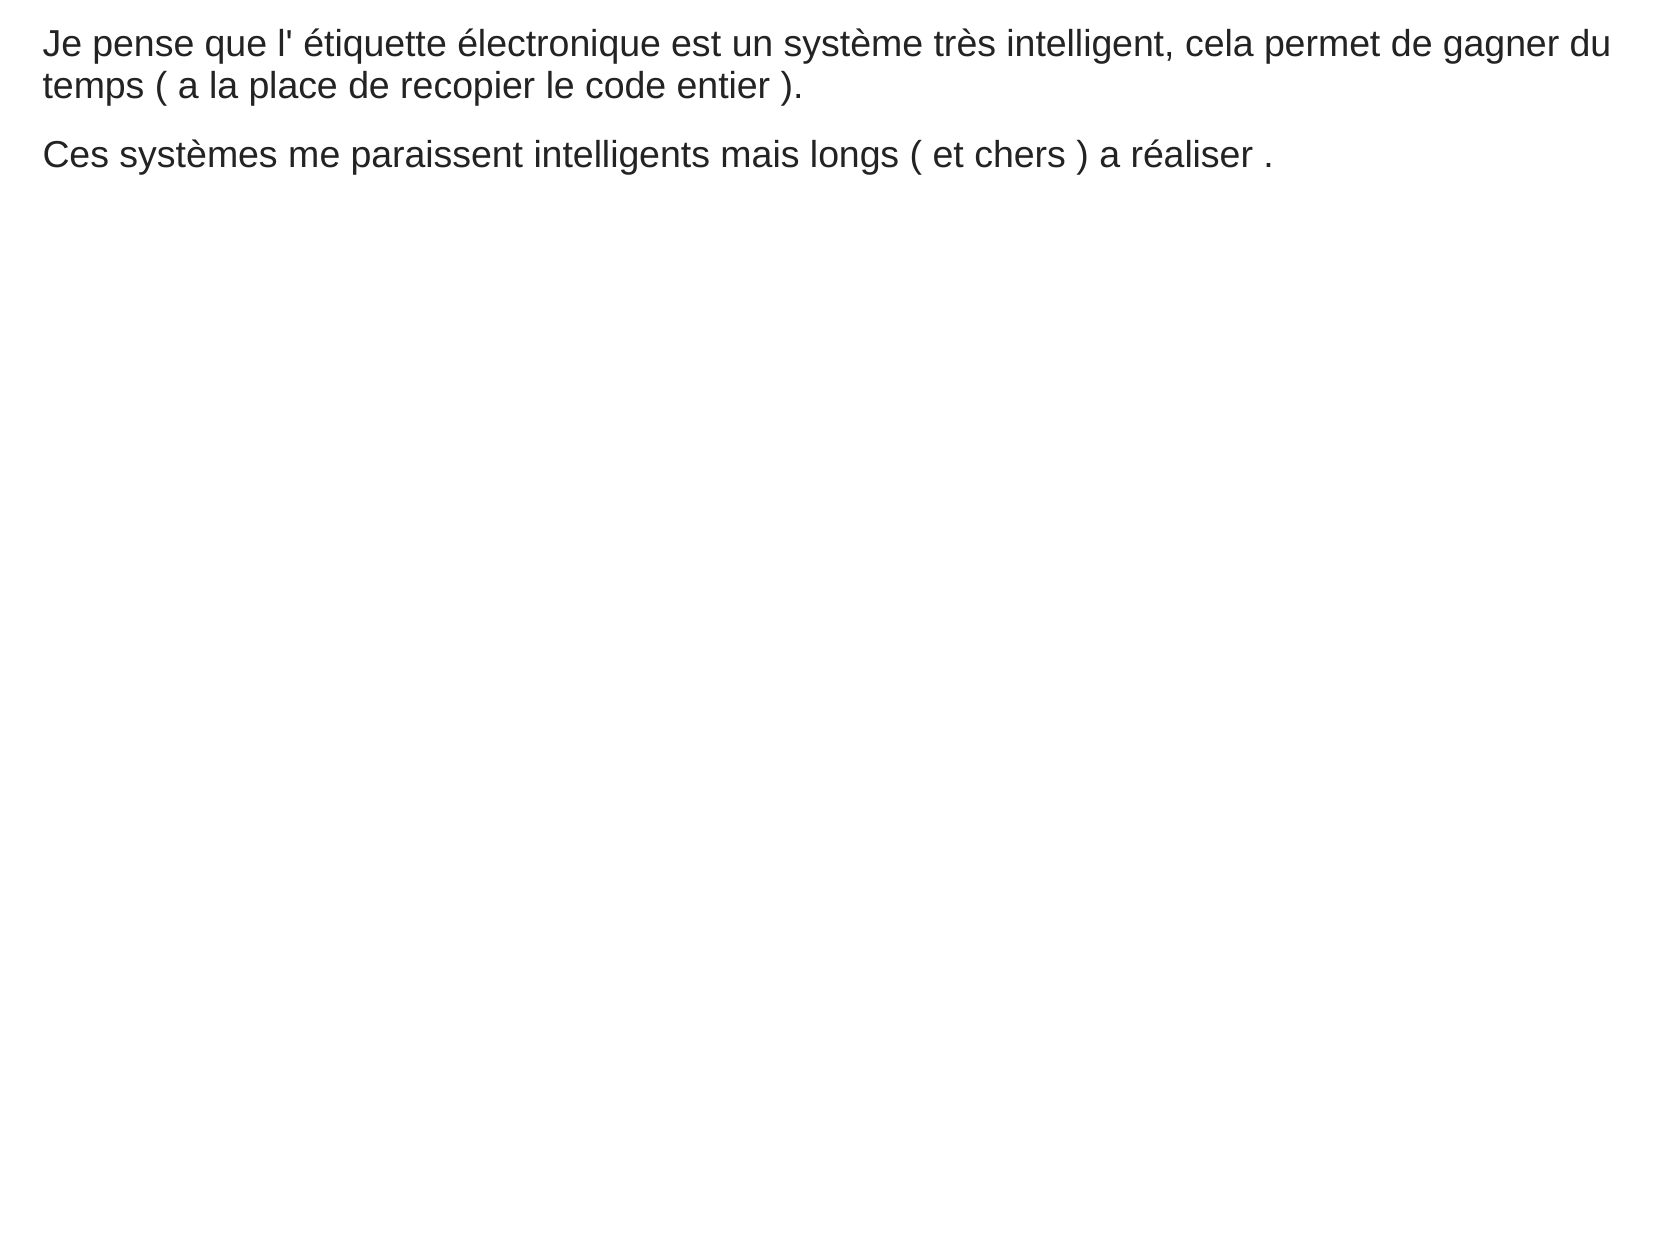

Je pense que l' étiquette électronique est un système très intelligent, cela permet de gagner du temps ( a la place de recopier le code entier ).
Ces systèmes me paraissent intelligents mais longs ( et chers ) a réaliser .